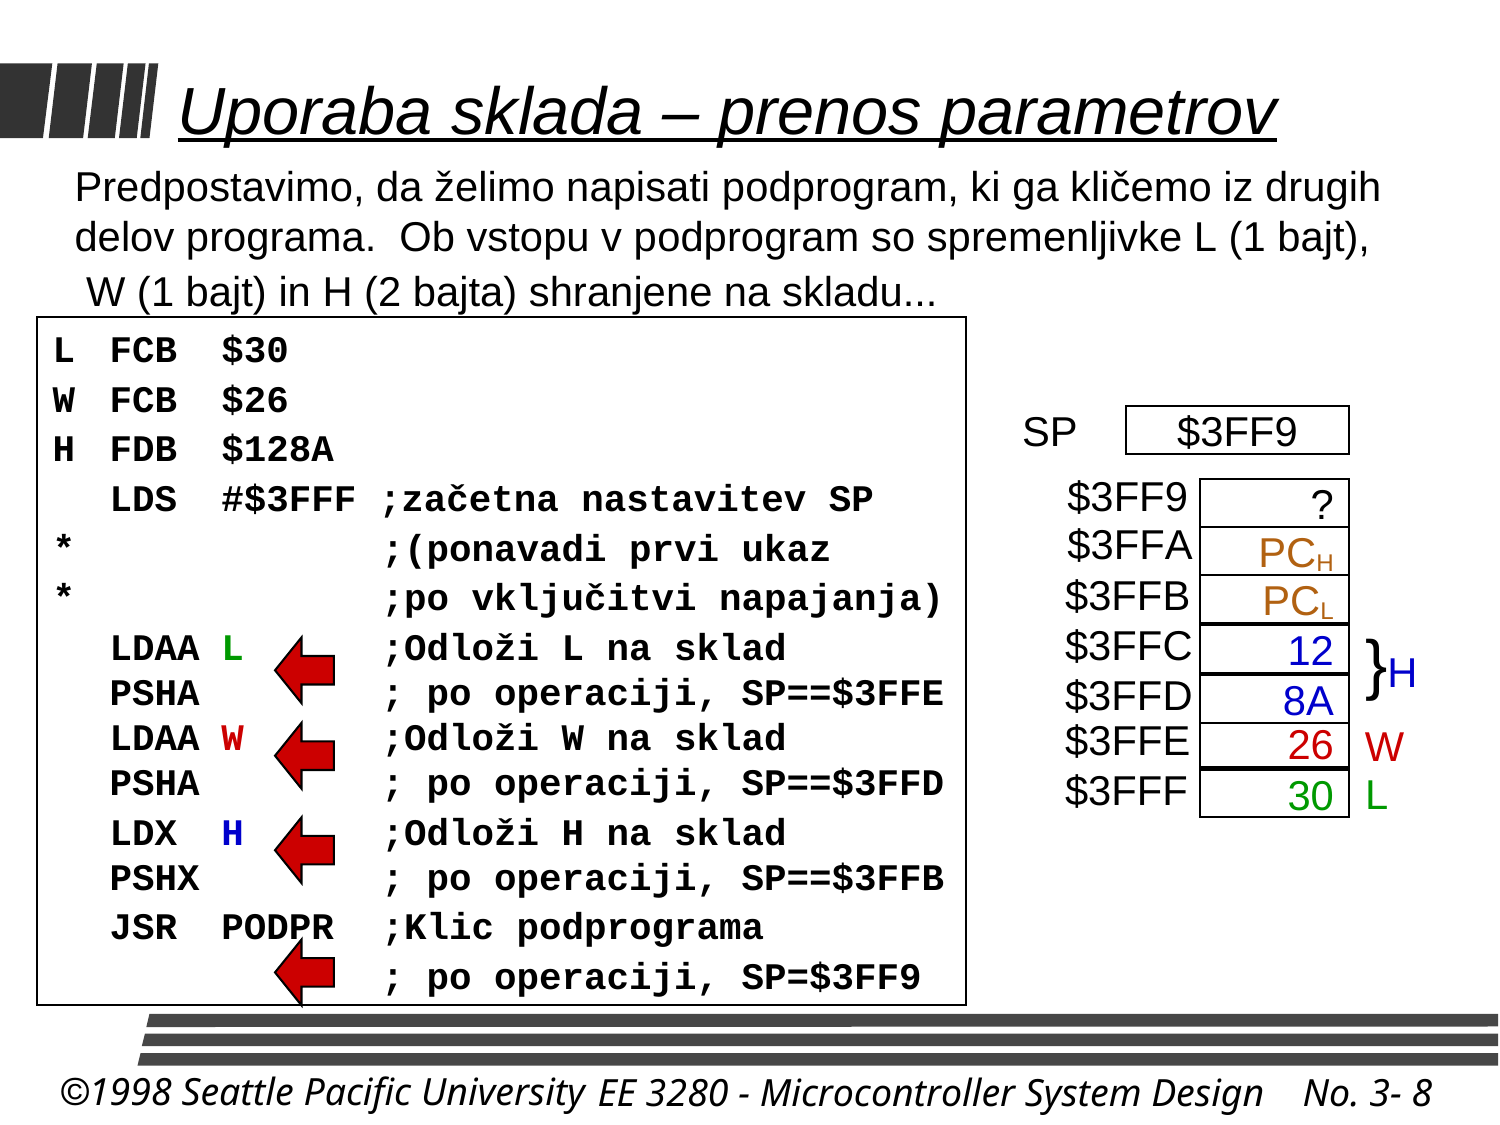

# Uporaba sklada – prenos parametrov
Predpostavimo, da želimo napisati podprogram, ki ga kličemo iz drugih delov programa. Ob vstopu v podprogram so spremenljivke L (1 bajt),
 W (1 bajt) in H (2 bajta) shranjene na skladu...
L	FCB	$30
W	FCB	$26
H	FDB	$128A
	LDS	#$3FFF ;začetna nastavitev SP
*			;(ponavadi prvi ukaz
* 	;po vključitvi napajanja)
	LDAA	L	;Odloži L na sklad
	PSHA		; po operaciji, SP==$3FFE
	LDAA	W	;Odloži W na sklad
	PSHA		; po operaciji, SP==$3FFD
	LDX	H	;Odloži H na sklad
	PSHX		; po operaciji, SP==$3FFB
	JSR	PODPR	;Klic podprograma
			; po operaciji, SP=$3FF9
SP
$3FFF
$3FFE
$3FFD
$3FFB
$3FF9
$3FF9
?
$3FFA
?
PCH
$3FFB
?
PCL
$3FFC
}H
?
12
$3FFD
?
8A
$3FFE
W
?
26
$3FFF
L
?
30